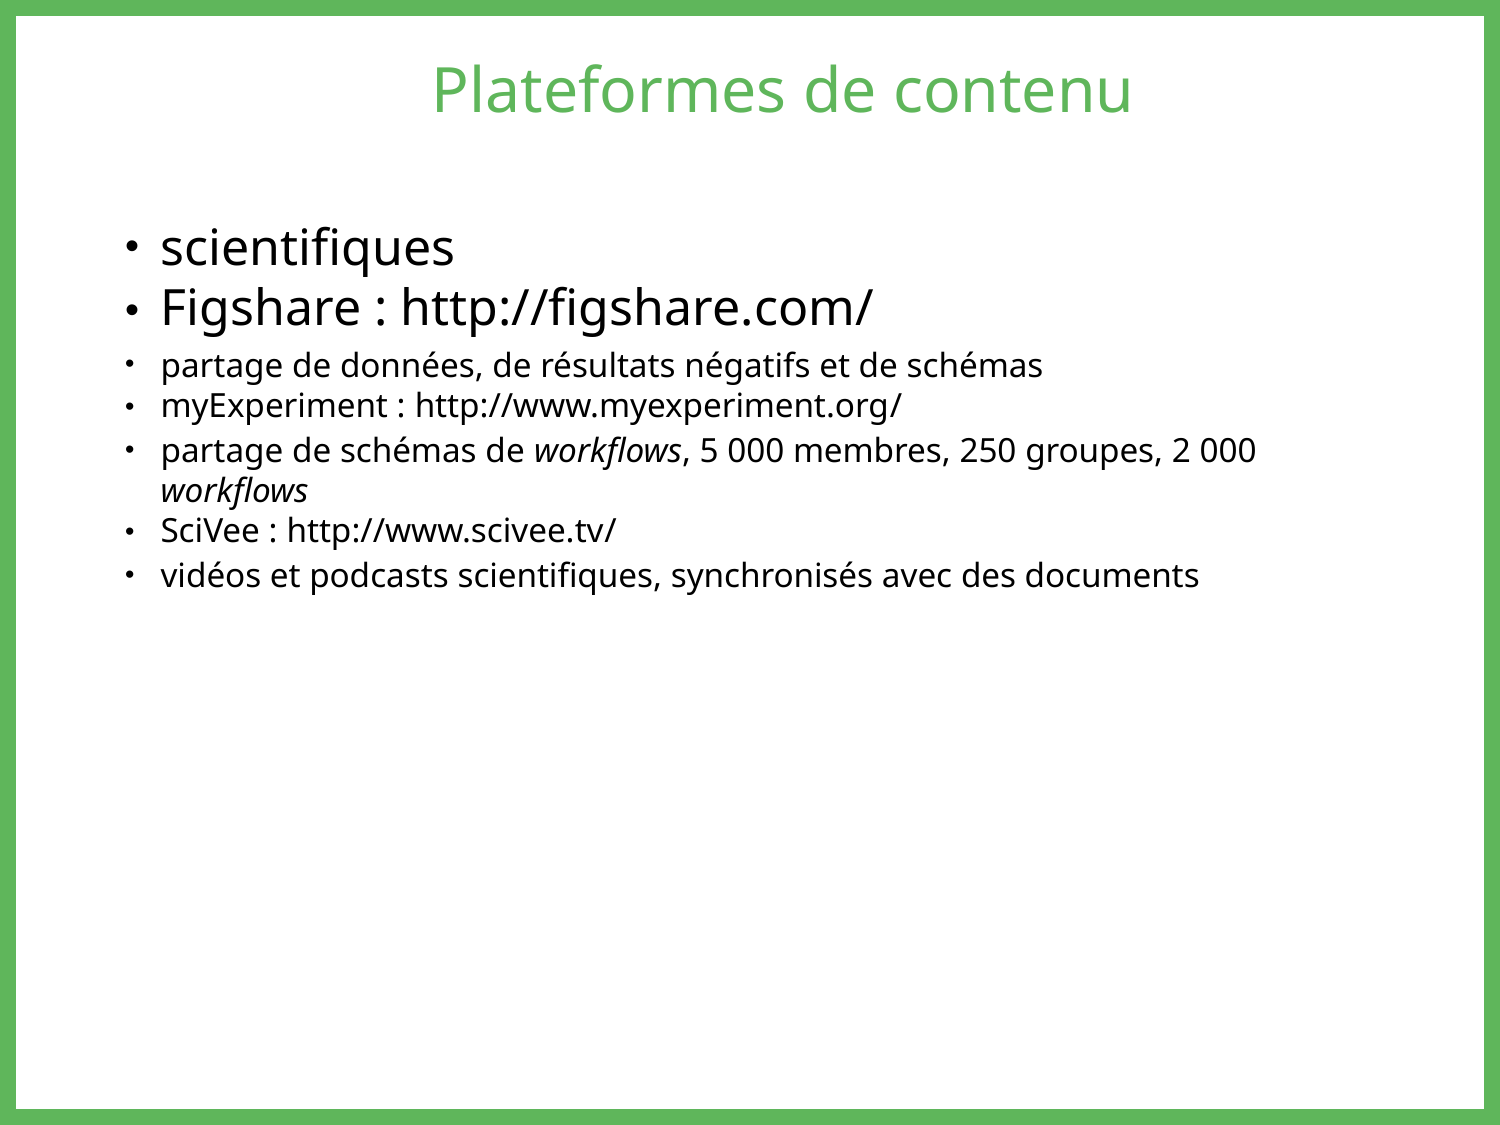

Plateformes de contenu
scientifiques
Figshare : http://figshare.com/
partage de données, de résultats négatifs et de schémas
myExperiment : http://www.myexperiment.org/
partage de schémas de workflows, 5 000 membres, 250 groupes, 2 000 workflows
SciVee : http://www.scivee.tv/
vidéos et podcasts scientifiques, synchronisés avec des documents